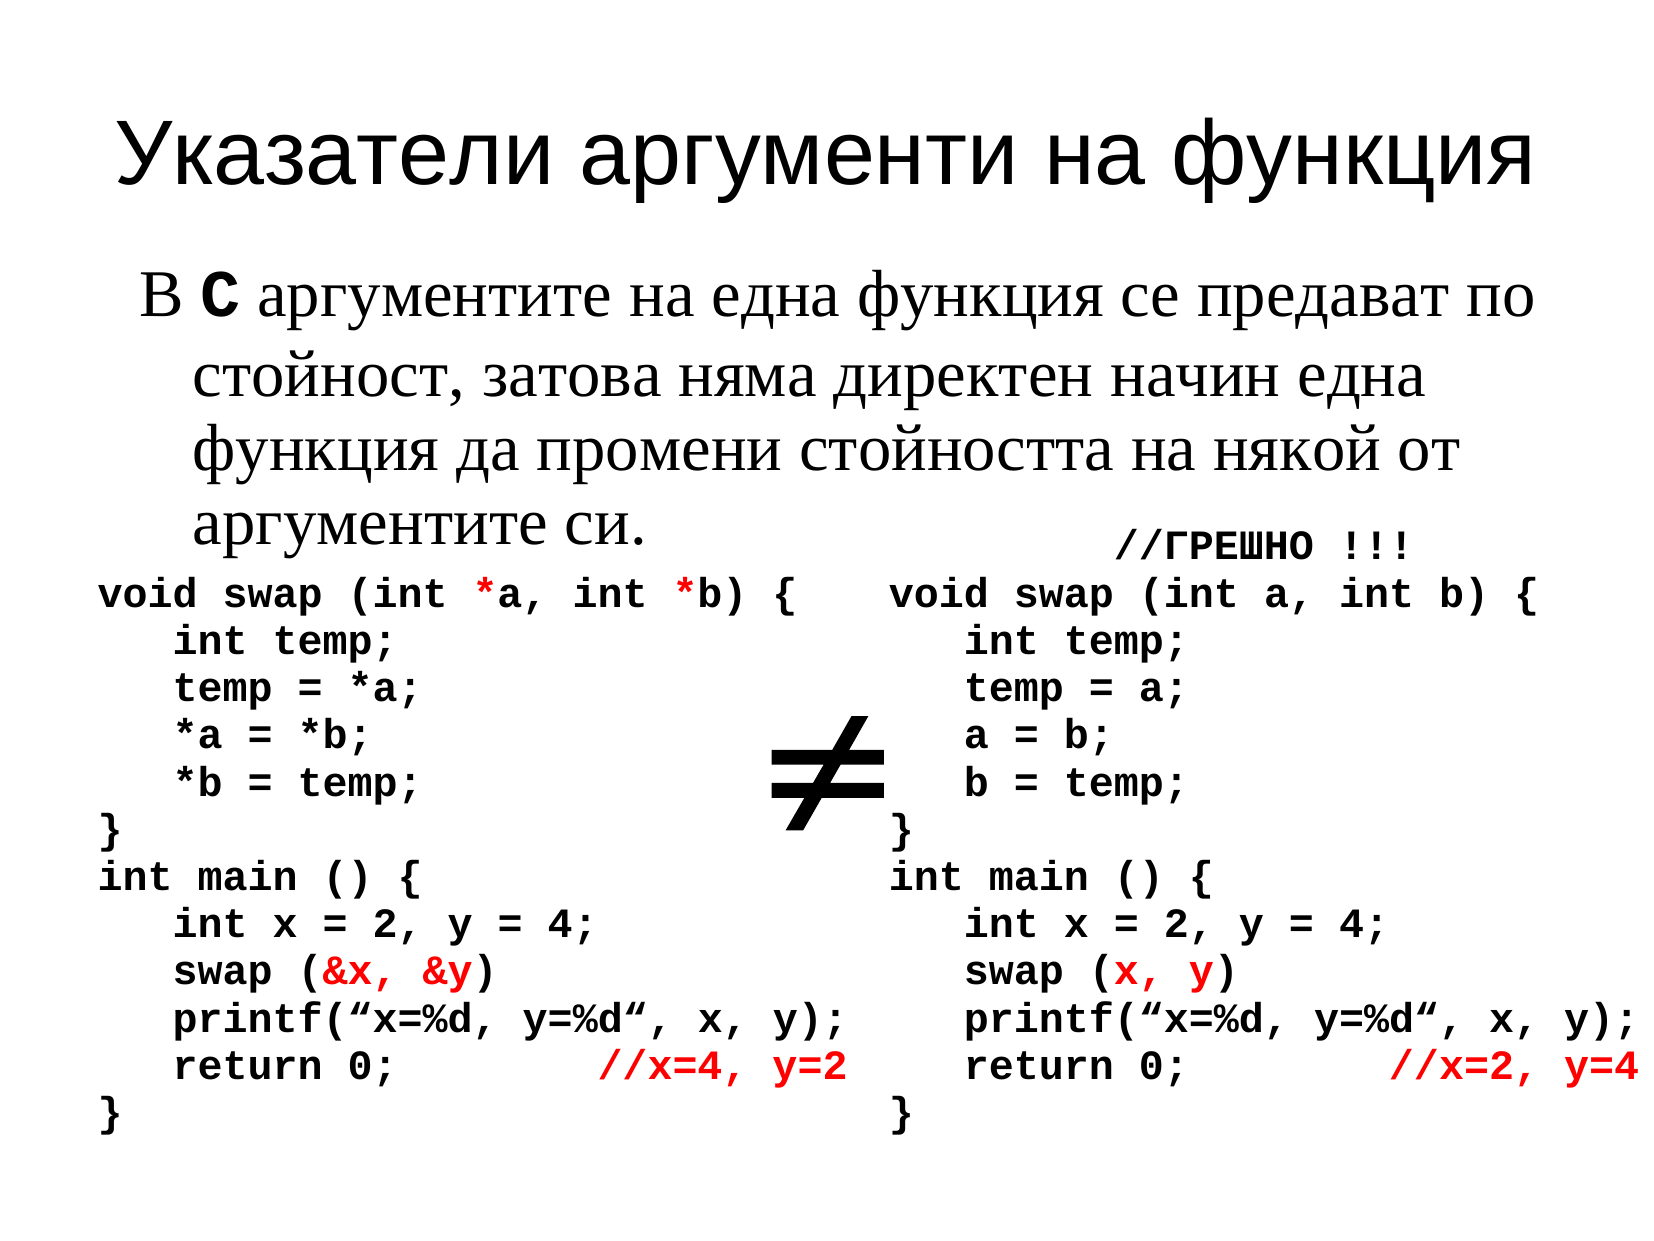

# Указатели аргументи на функция
В С аргументите на една функция се предават по стойност, затова няма директен начин една функция да промени стойността на някой от аргументите си.
void swap (int *a, int *b) {
	int temp;
	temp = *a;
	*a = *b;
	*b = temp;
}
int main () {
	int x = 2, y = 4;
	swap (&x, &y)
	printf(“x=%d, y=%d“, x, y);
	return 0;		 //x=4, y=2
}
			//ГРЕШНО !!!
void swap (int a, int b) {
	int temp;
	temp = a;
	a = b;
	b = temp;
}
int main () {
	int x = 2, y = 4;
	swap (x, y)
	printf(“x=%d, y=%d“, x, y);
	return 0;		 //x=2, y=4
}
